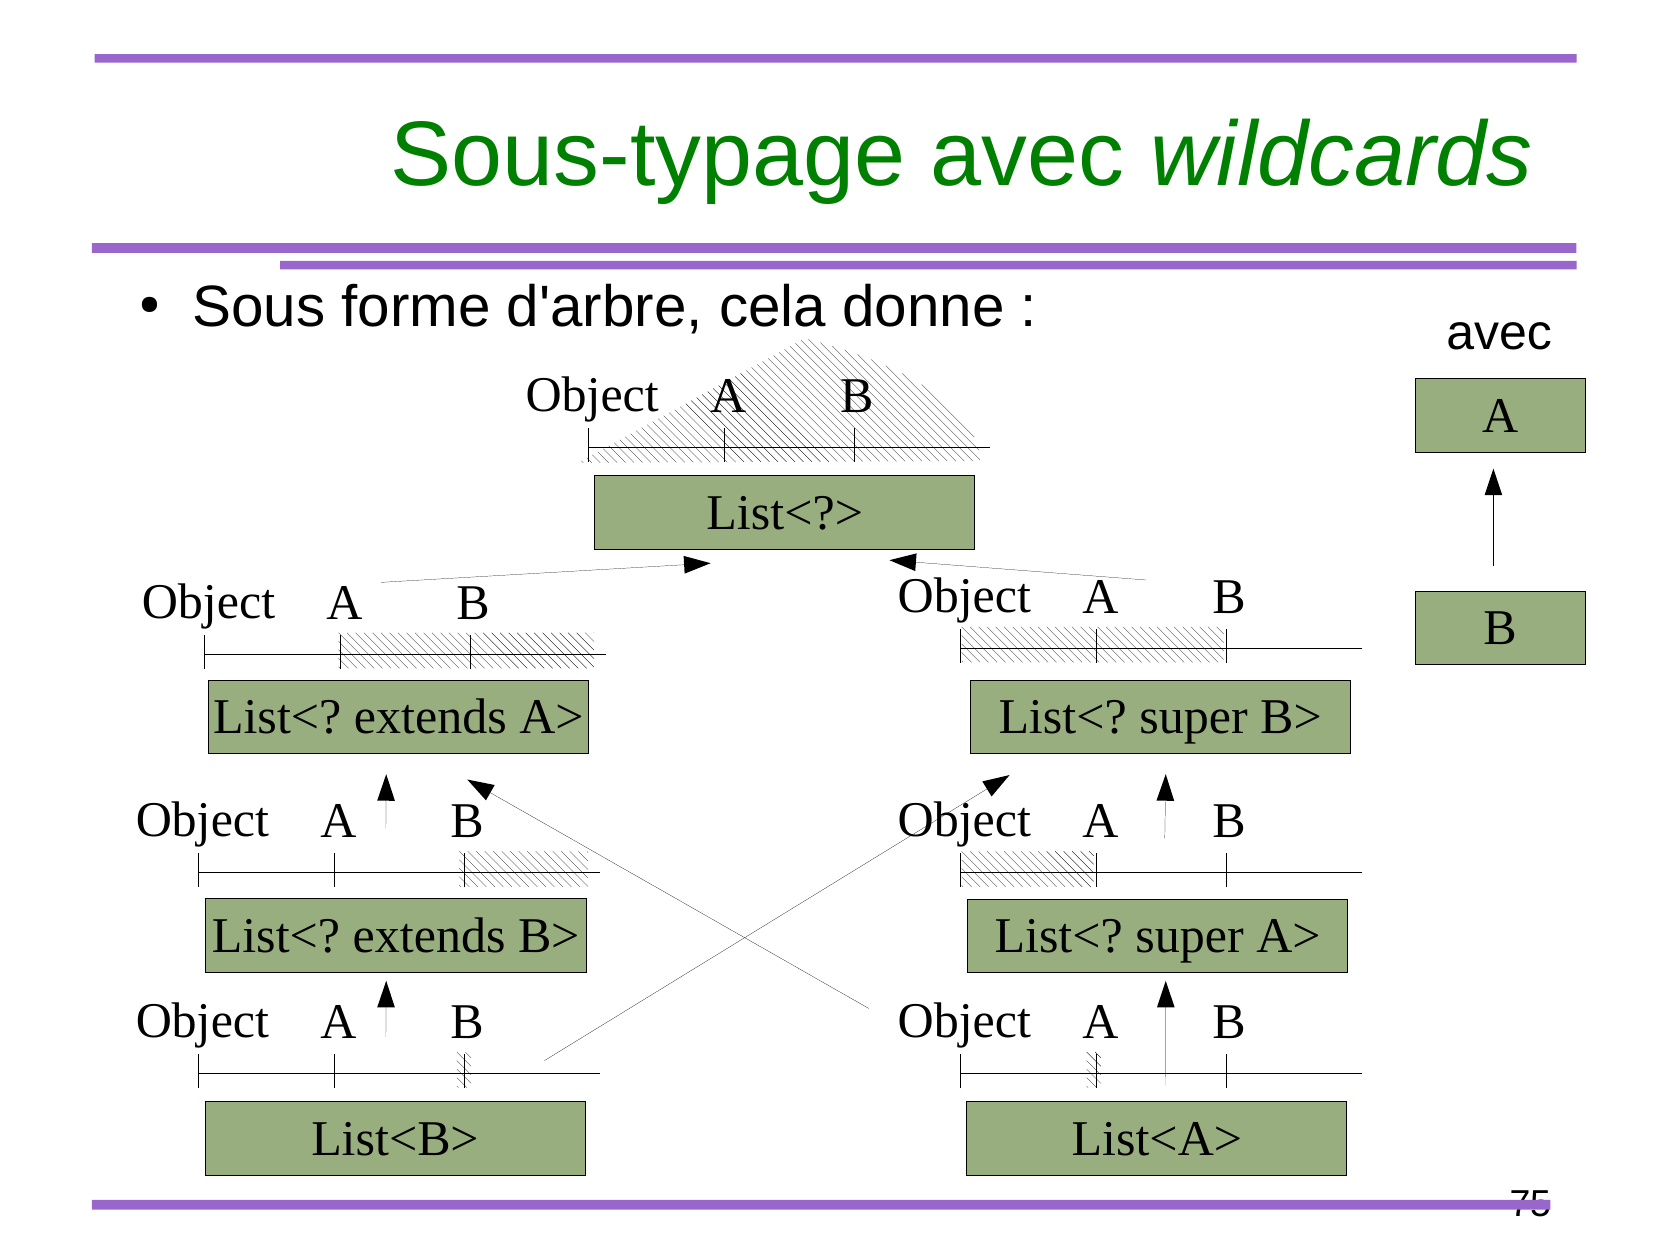

# Sous-typage avec wildcards
Sous forme d'arbre, cela donne :
avec
Object
A
B
A
List<?>
Object
A
B
Object
A
B
B
List<? extends A>
List<? super B>
Object
Object
A
A
B
B
List<? extends B>
List<? super A>
Object
Object
A
A
B
B
List<B>
List<A>